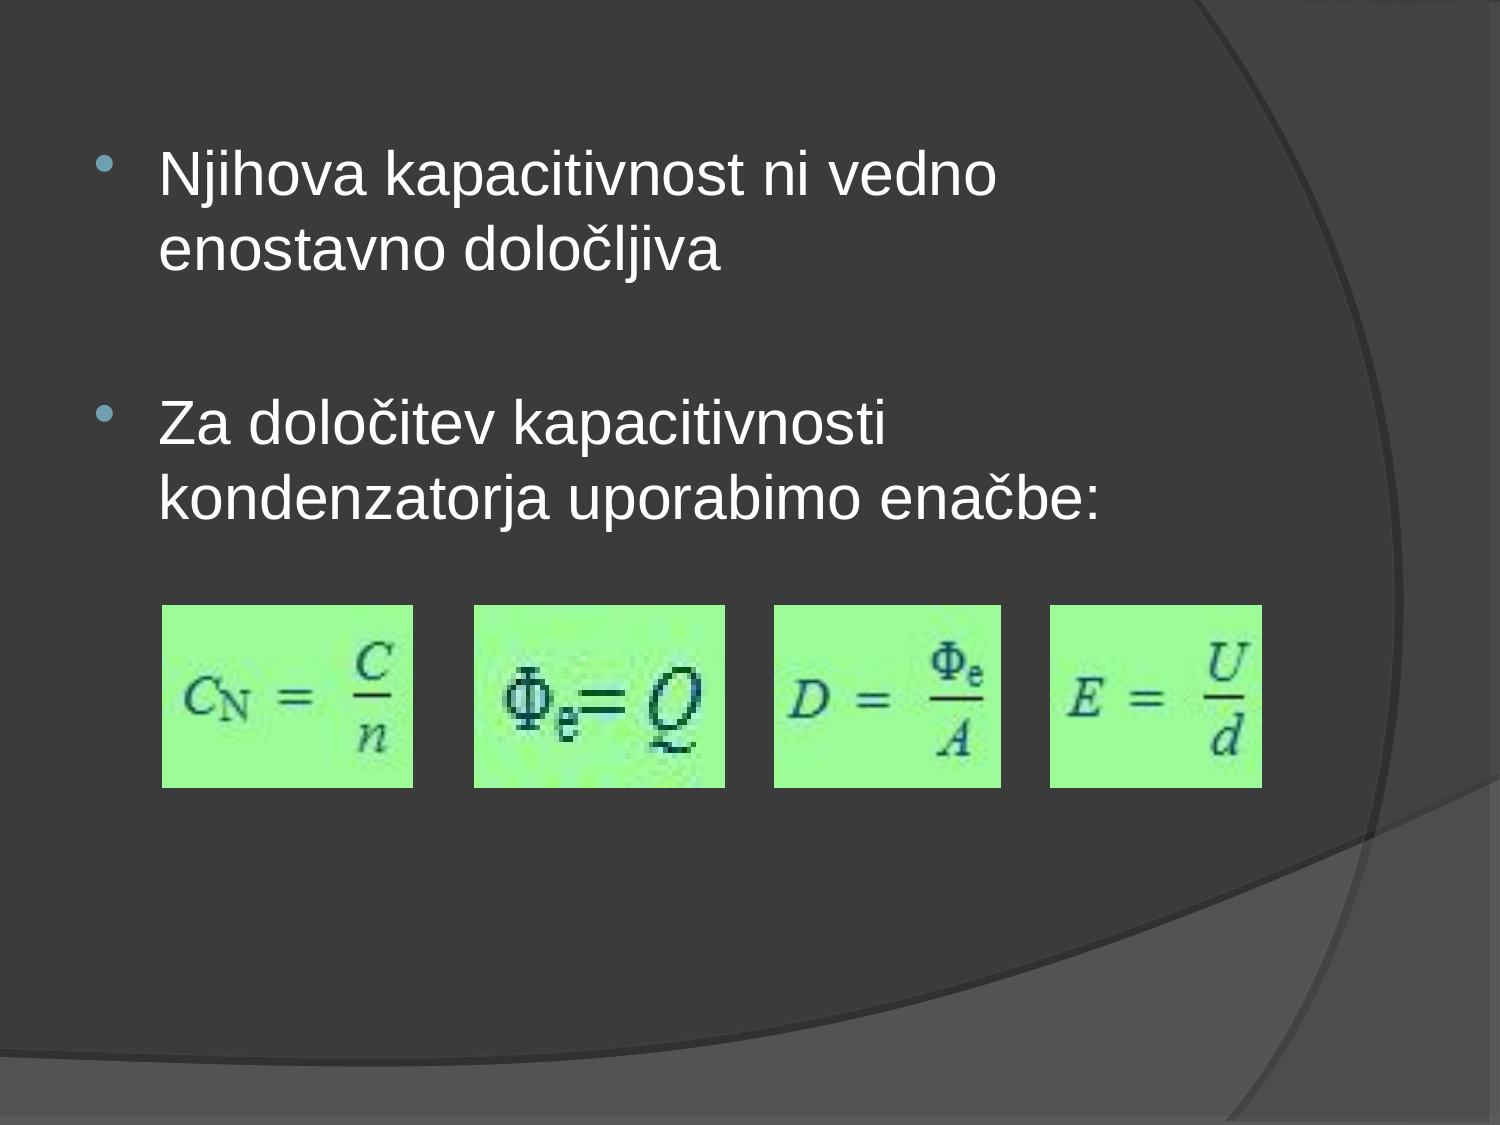

# Njihova kapacitivnost ni vedno enostavno določljiva
Za določitev kapacitivnosti kondenzatorja uporabimo enačbe: